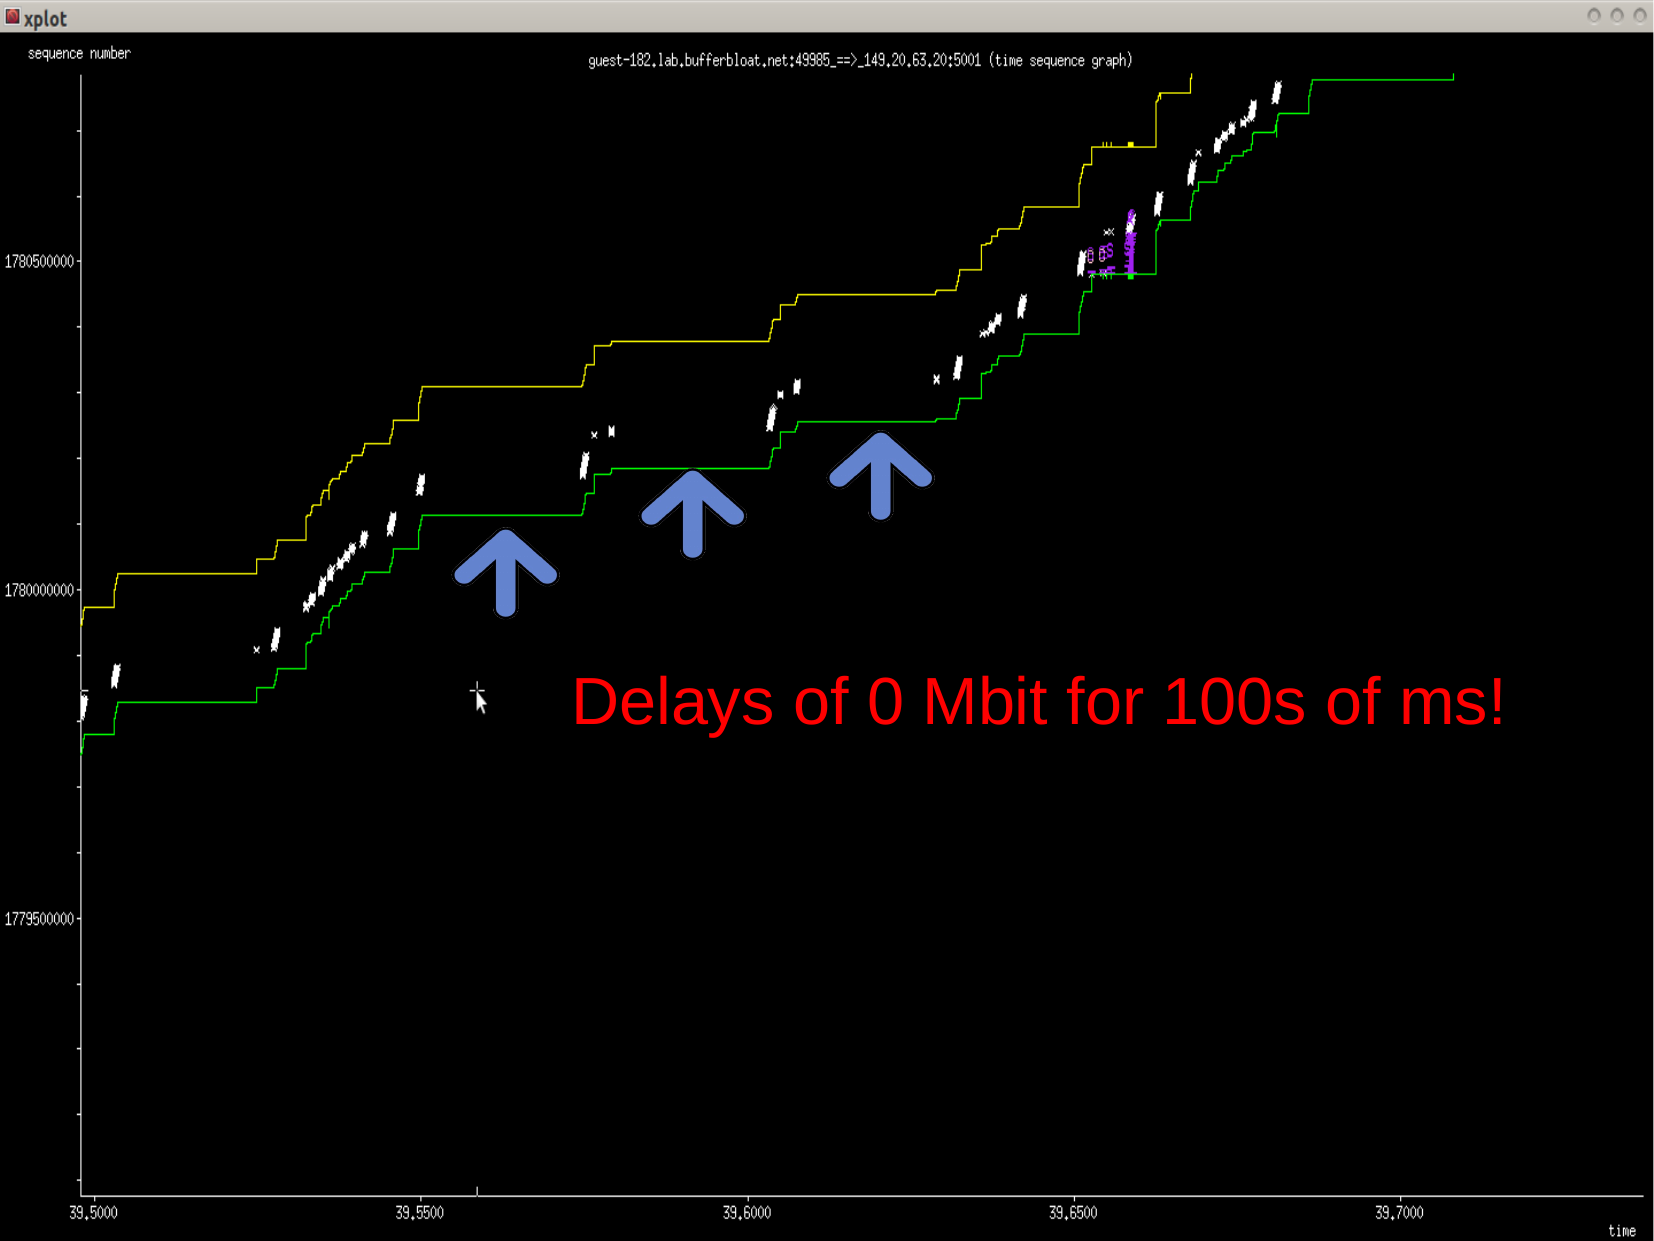

#
Delays of 0 Mbit for 100s of ms!